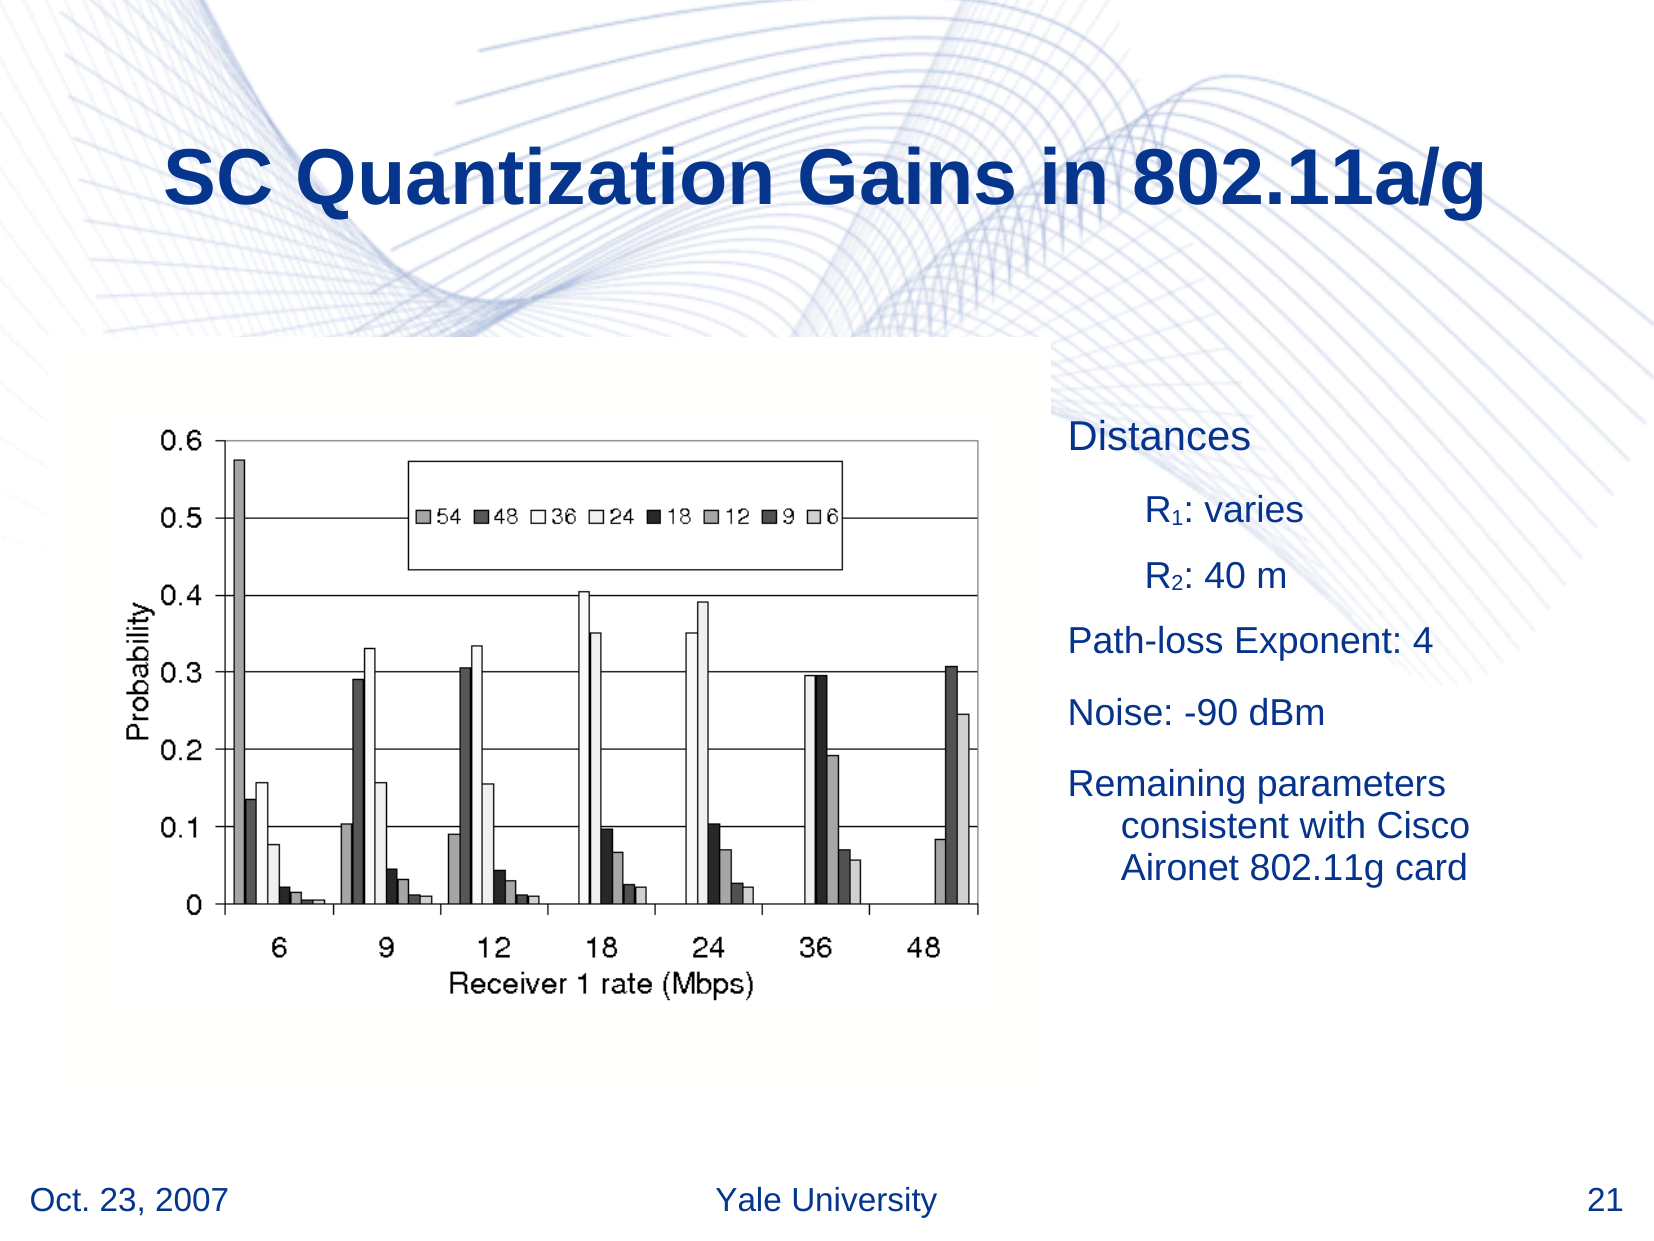

# SC Quantization Gains in 802.11a/g
Distances
R1: varies
R2: 40 m
Path-loss Exponent: 4
Noise: -90 dBm
Remaining parameters consistent with Cisco Aironet 802.11g card
Oct. 23, 2007
Yale University
21